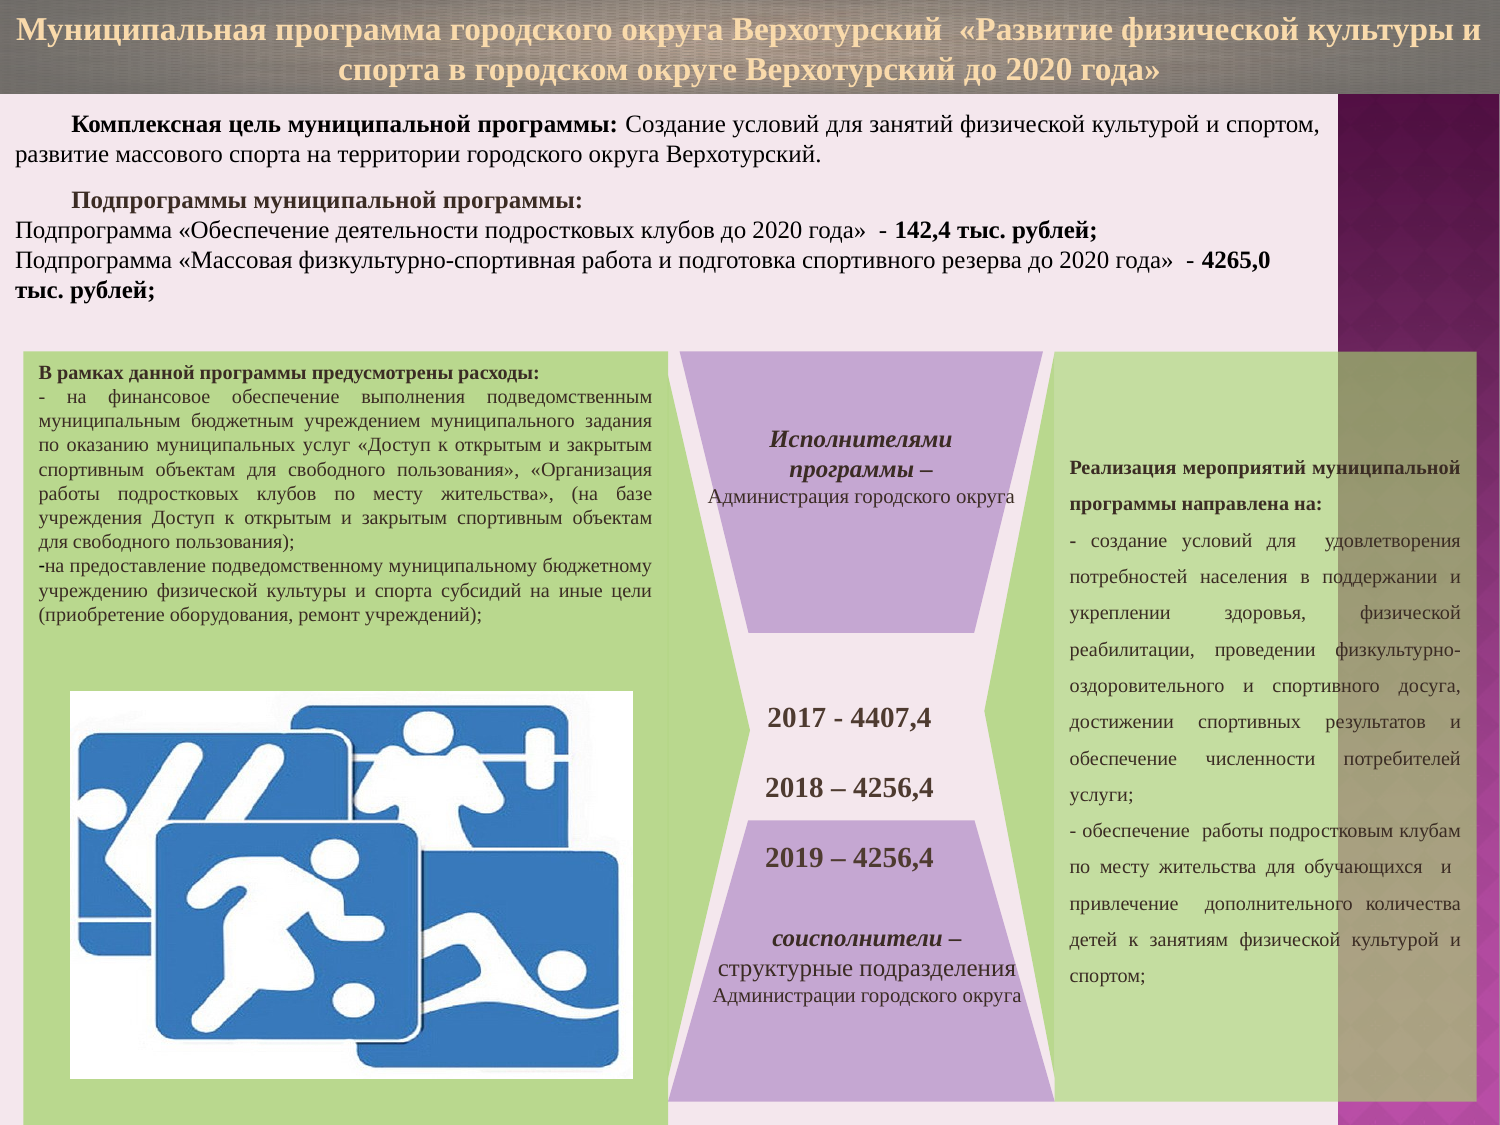

Муниципальная программа городского округа Верхотурский «Развитие физической культуры и спорта в городском округе Верхотурский до 2020 года»
Комплексная цель муниципальной программы: Создание условий для занятий физической культурой и спортом, развитие массового спорта на территории городского округа Верхотурский.
 Подпрограммы муниципальной программы:
Подпрограмма «Обеспечение деятельности подростковых клубов до 2020 года» - 142,4 тыс. рублей;
Подпрограмма «Массовая физкультурно-спортивная работа и подготовка спортивного резерва до 2020 года» - 4265,0 тыс. рублей;
В рамках данной программы предусмотрены расходы:
- на финансовое обеспечение выполнения подведомственным муниципальным бюджетным учреждением муниципального задания по оказанию муниципальных услуг «Доступ к открытым и закрытым спортивным объектам для свободного пользования», «Организация работы подростковых клубов по месту жительства», (на базе учреждения Доступ к открытым и закрытым спортивным объектам для свободного пользования);
на предоставление подведомственному муниципальному бюджетному учреждению физической культуры и спорта субсидий на иные цели (приобретение оборудования, ремонт учреждений);
Реализация мероприятий муниципальной программы направлена на:
- создание условий для удовлетворения потребностей населения в поддержании и укреплении здоровья, физической реабилитации, проведении физкультурно-оздоровительного и спортивного досуга, достижении спортивных результатов и обеспечение численности потребителей услуги;
- обеспечение работы подростковым клубам по месту жительства для обучающихся и привлечение дополнительного количества детей к занятиям физической культурой и спортом;
Исполнителями программы –
Администрация городского округа
2017 - 4407,4
2018 – 4256,4
2019 – 4256,4
соисполнители –структурные подразделения Администрации городского округа